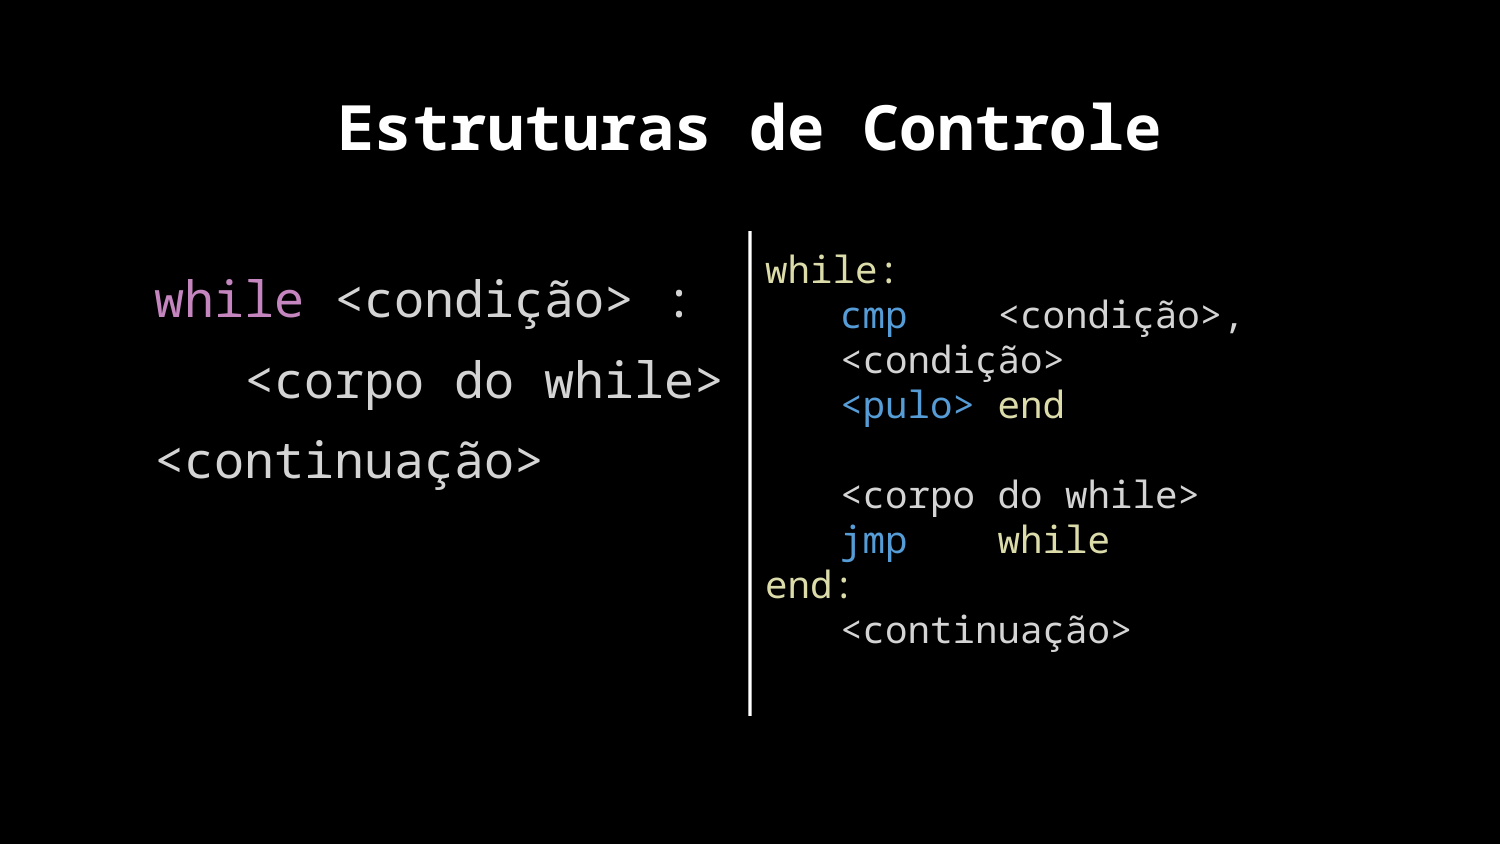

# Estruturas de Controle
while <condição> :
 <corpo do while>
<continuação>
while:
cmp <condição>, <condição>
<pulo> end
<corpo do while>
jmp while
end:
<continuação>